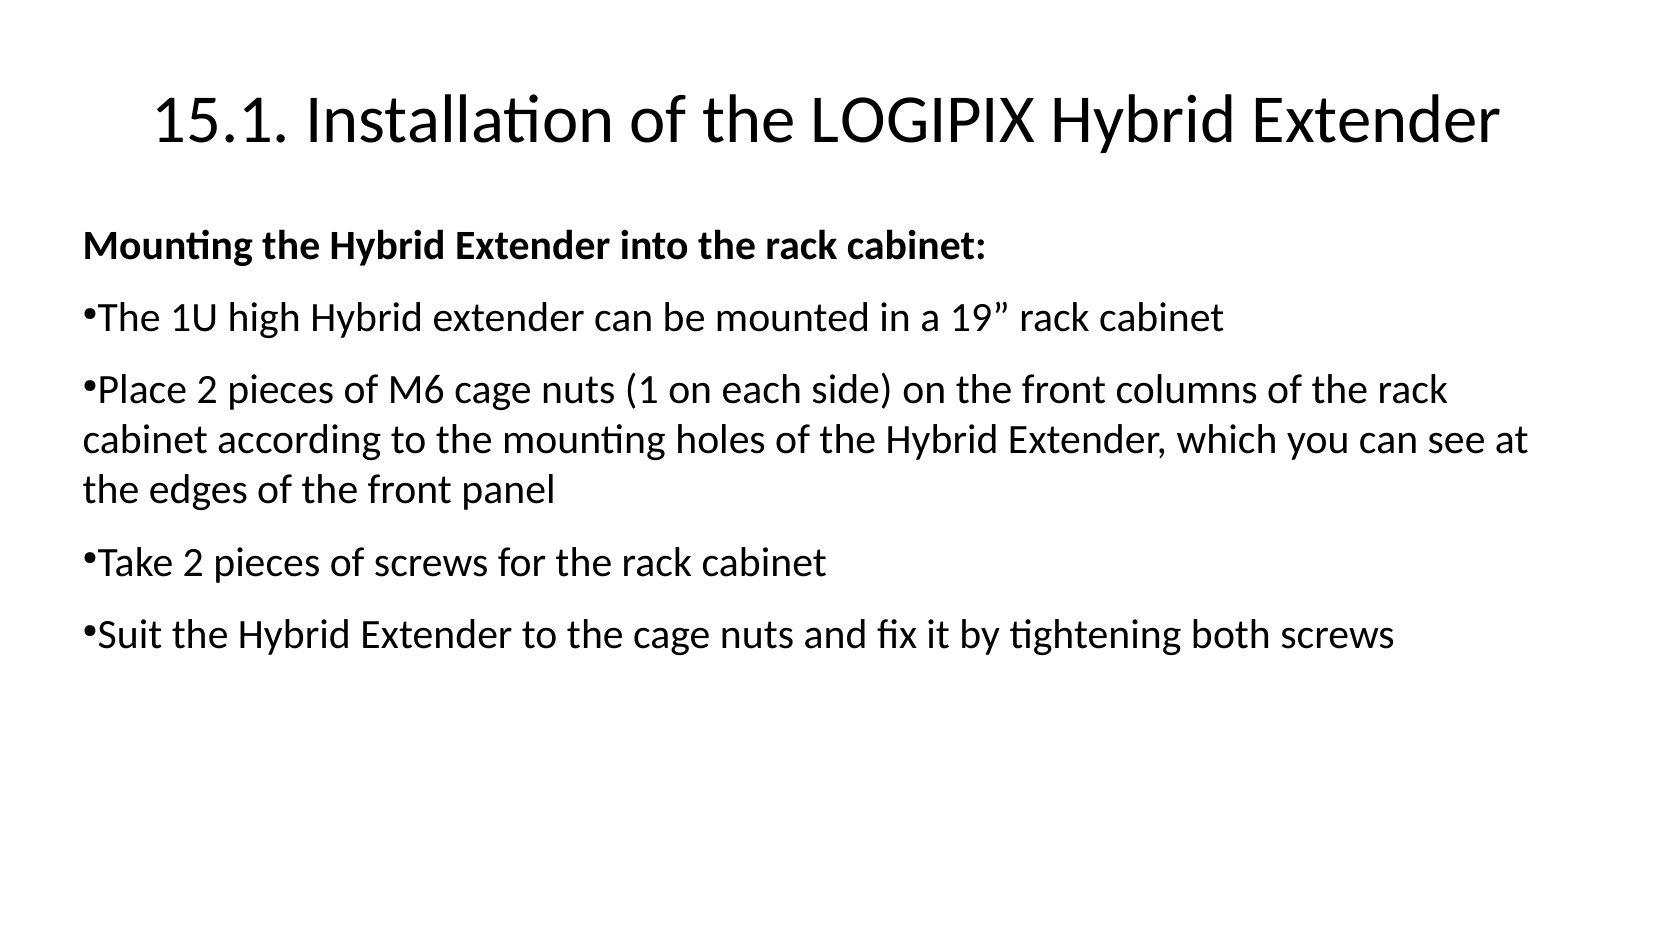

# 15.1. Installation of the LOGIPIX Hybrid Extender
Mounting the Hybrid Extender into the rack cabinet:
The 1U high Hybrid extender can be mounted in a 19” rack cabinet
Place 2 pieces of M6 cage nuts (1 on each side) on the front columns of the rack cabinet according to the mounting holes of the Hybrid Extender, which you can see at the edges of the front panel
Take 2 pieces of screws for the rack cabinet
Suit the Hybrid Extender to the cage nuts and fix it by tightening both screws